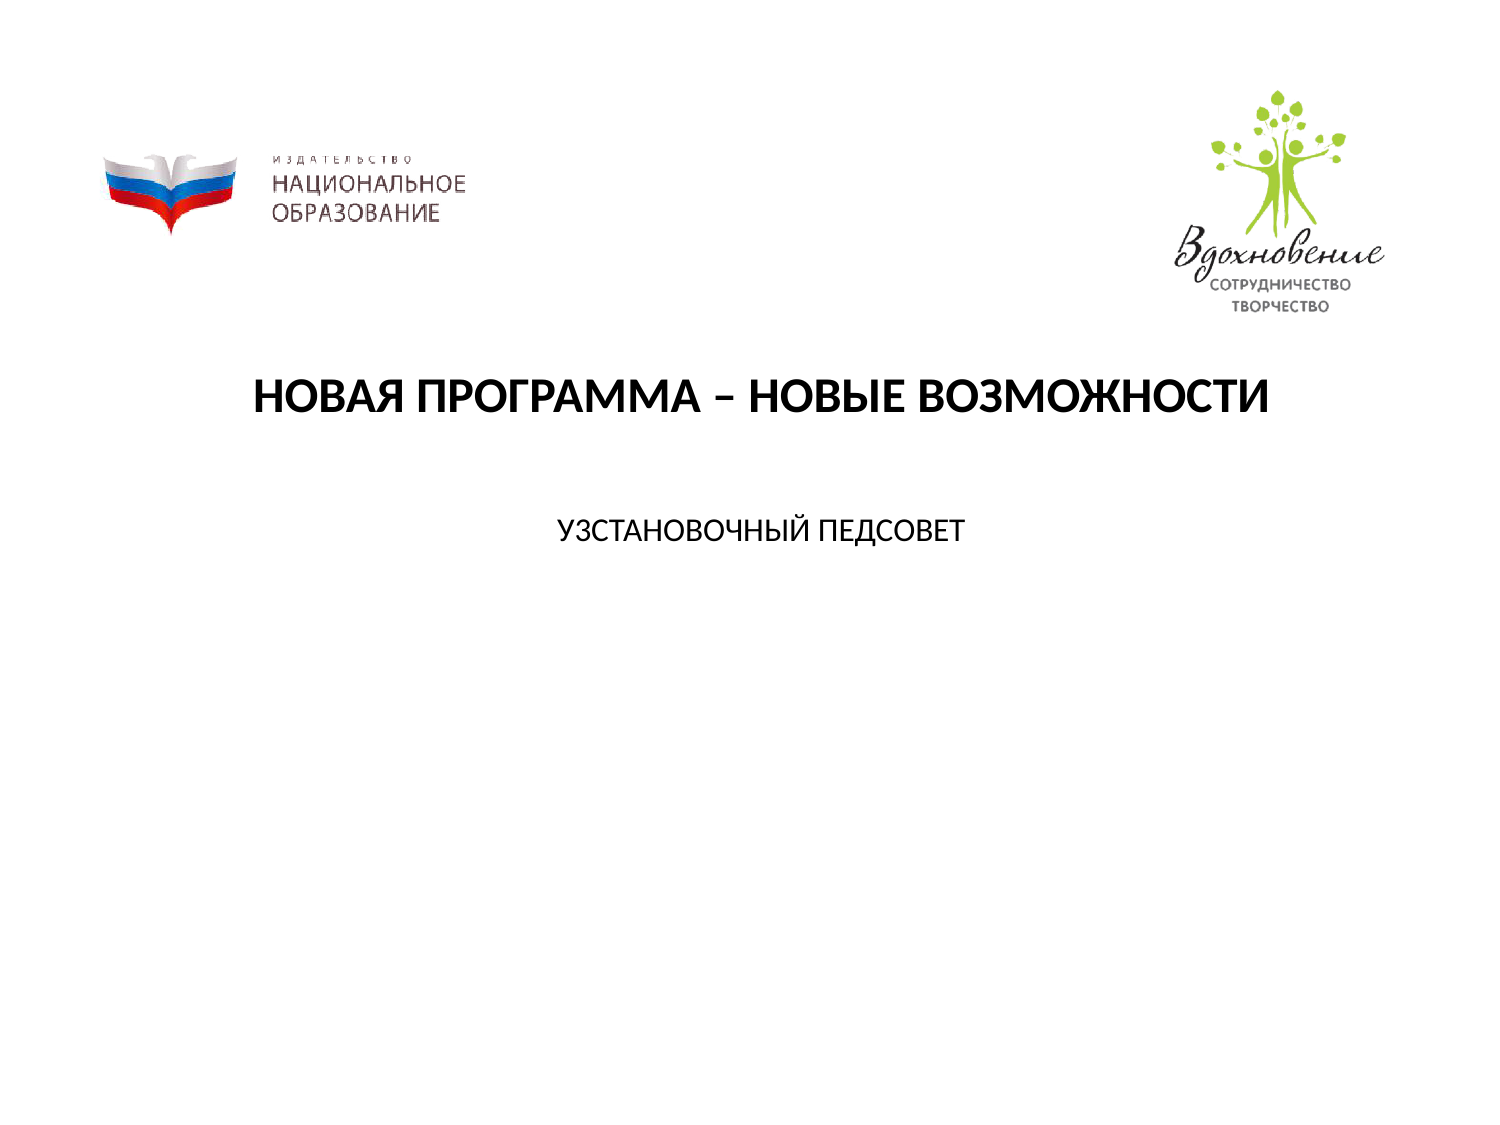

НОВАЯ ПРОГРАММА – НОВЫЕ ВОЗМОЖНОСТИ
У3СТАНОВОЧНЫЙ ПЕДСОВЕТ